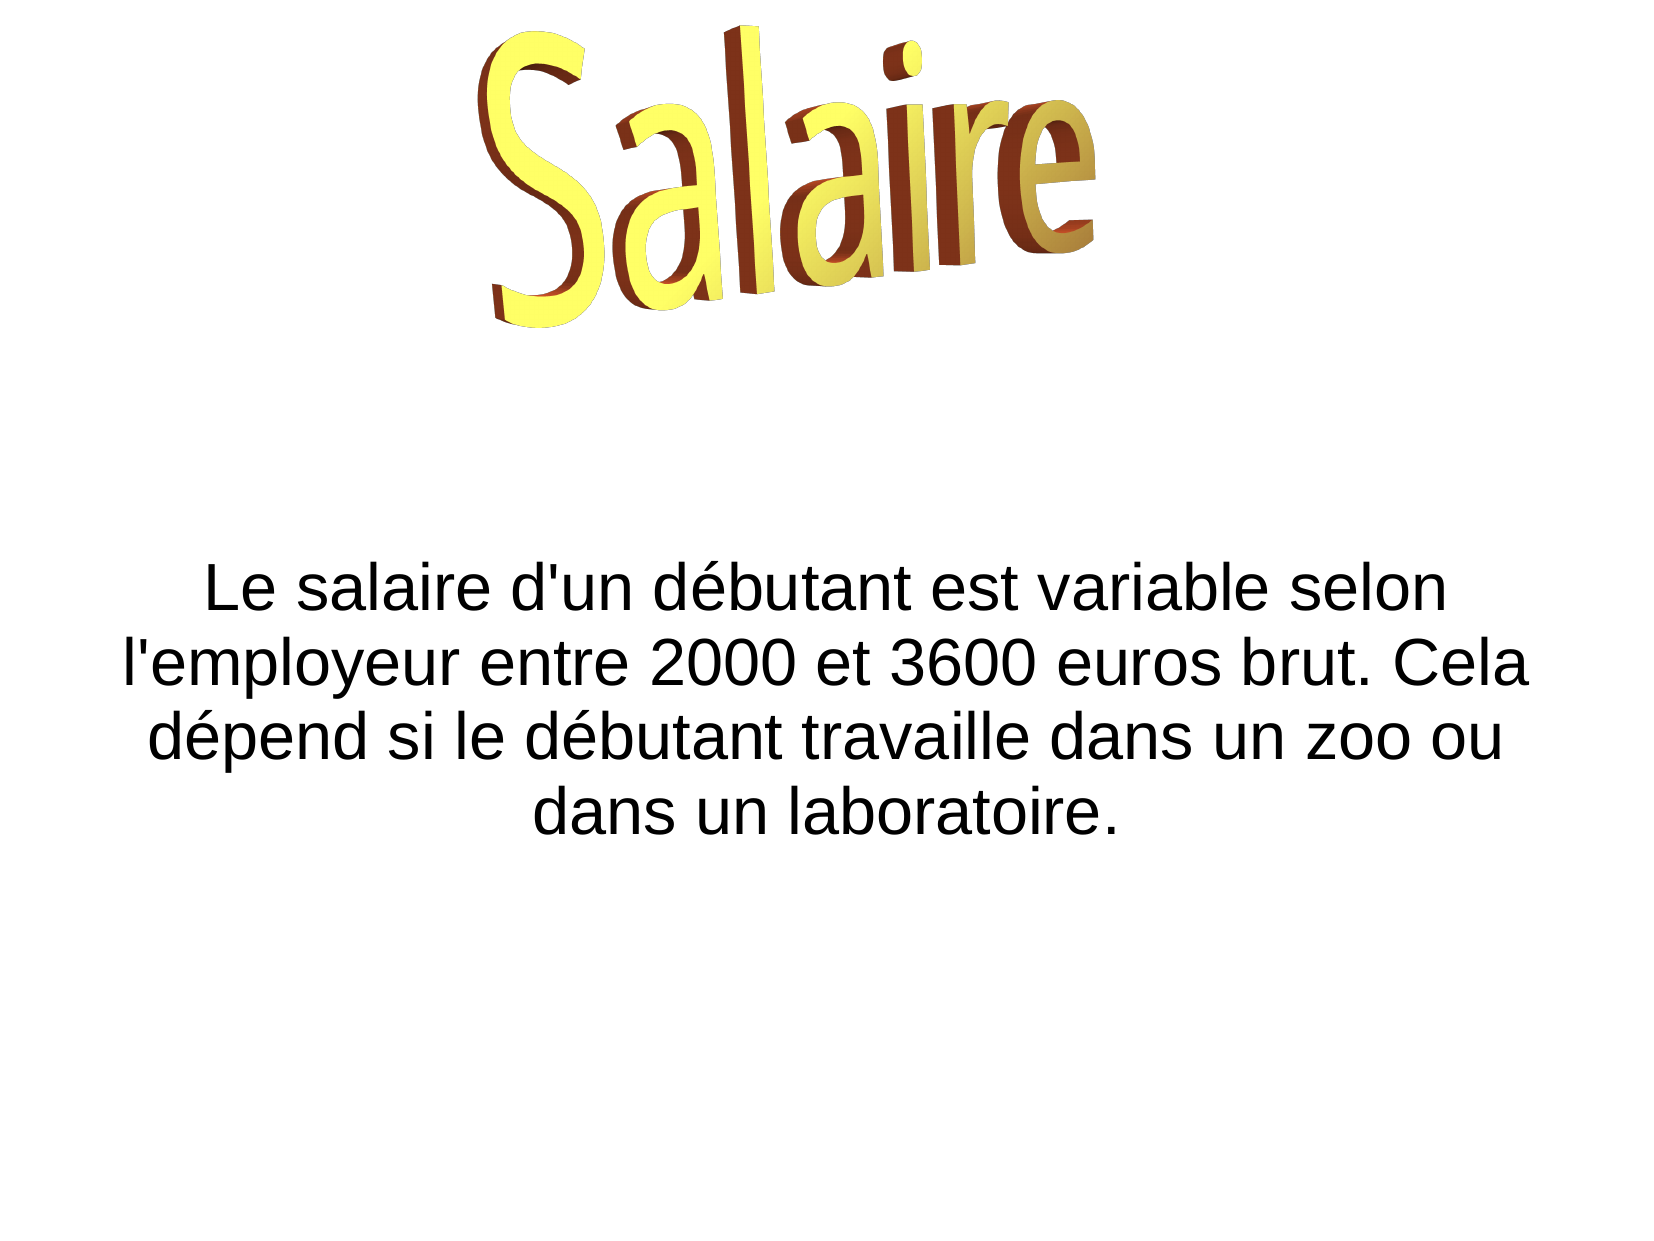

Salaire
Le salaire d'un débutant est variable selon l'employeur entre 2000 et 3600 euros brut. Cela dépend si le débutant travaille dans un zoo ou dans un laboratoire.
#